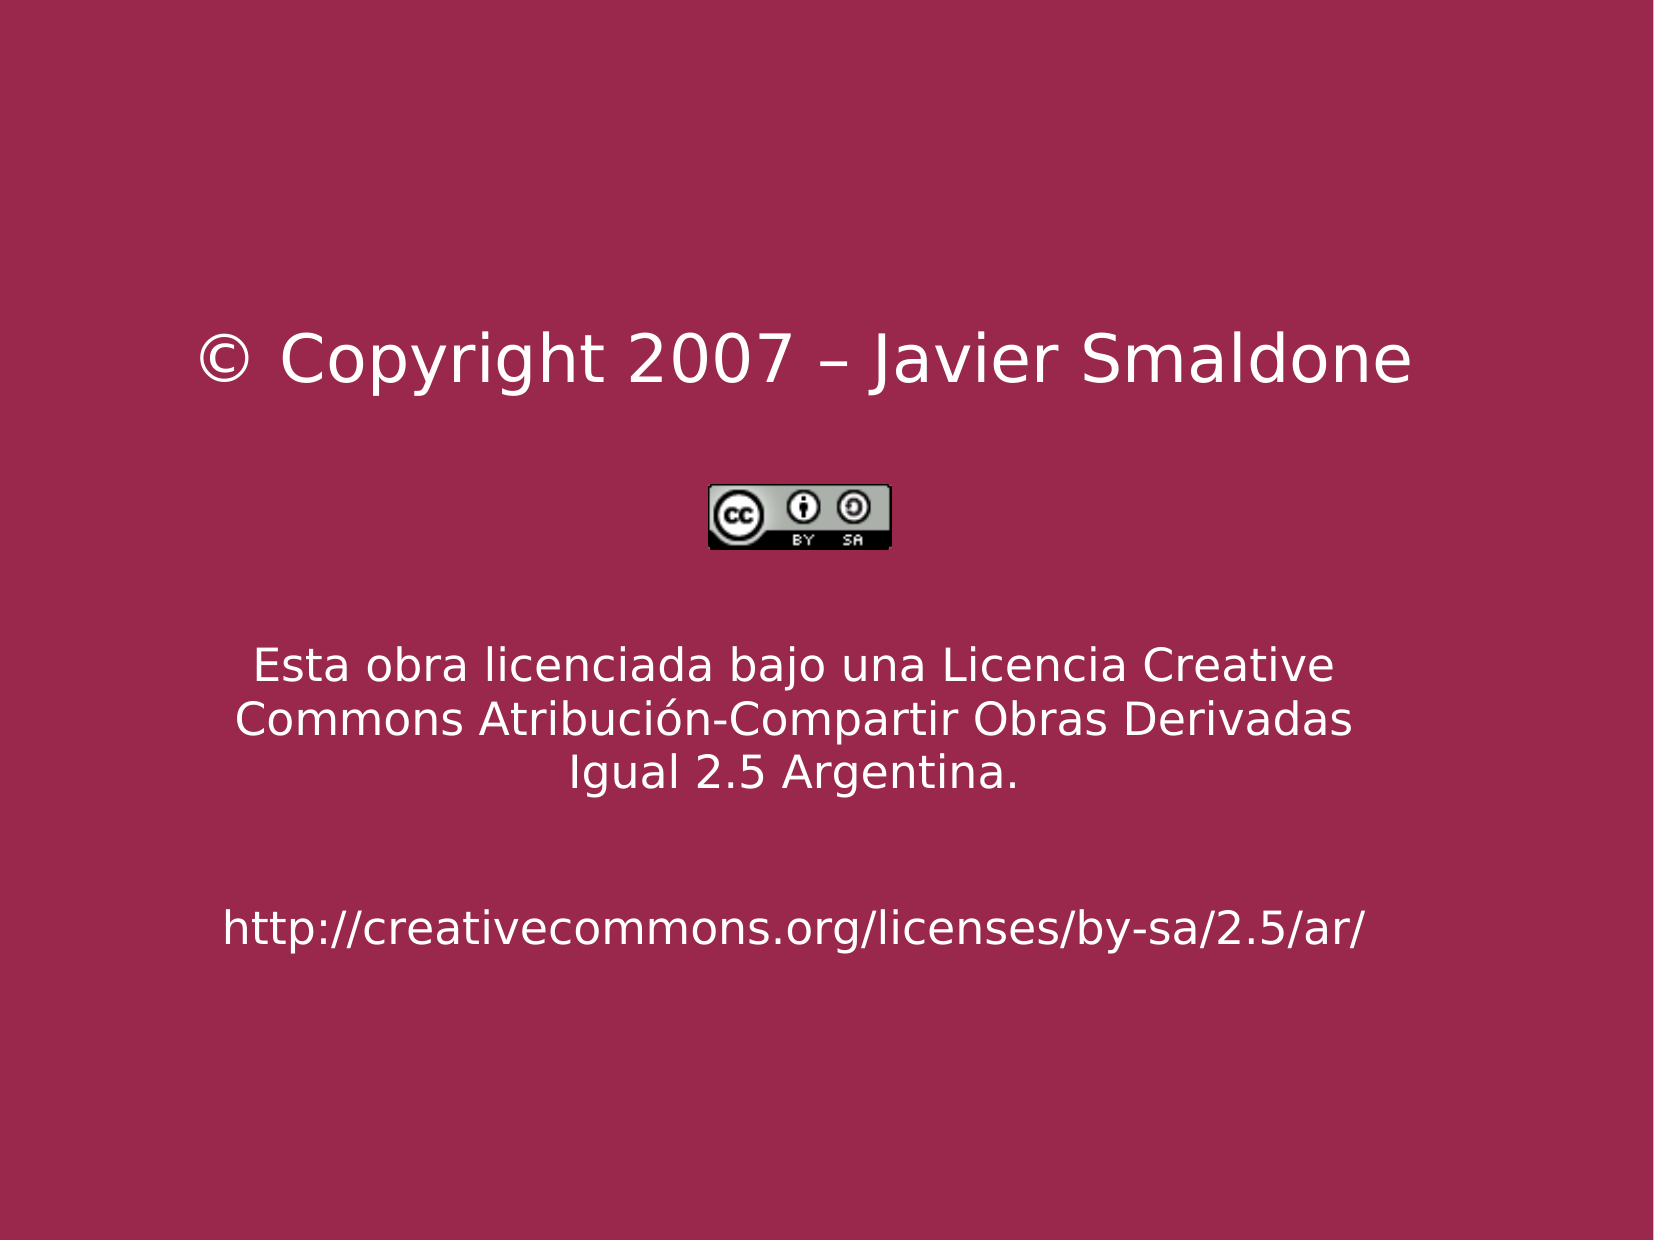

© Copyright 2007 – Javier Smaldone
Esta obra licenciada bajo una Licencia Creative Commons Atribución-Compartir Obras Derivadas Igual 2.5 Argentina.
http://creativecommons.org/licenses/by-sa/2.5/ar/